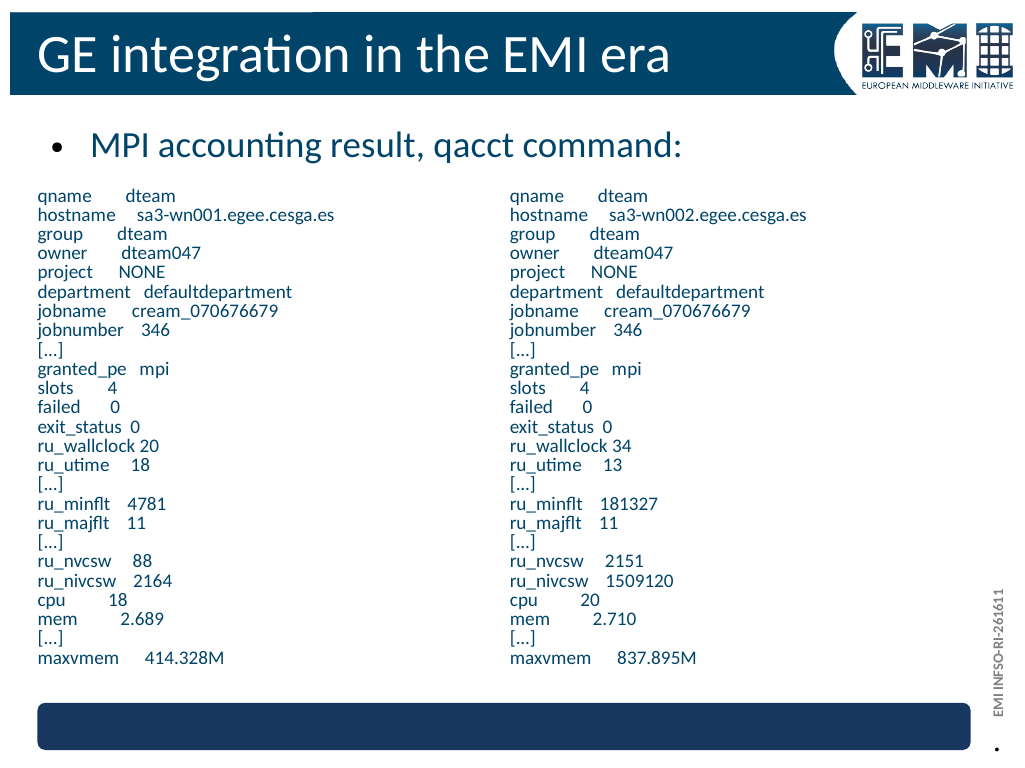

# GE integration in the EMI era
MPI accounting result, qacct command:
qname dteam
hostname sa3-wn001.egee.cesga.es
group dteam
owner dteam047
project NONE
department defaultdepartment
jobname cream_070676679
jobnumber 346
[...]
granted_pe mpi
slots 4
failed 0
exit_status 0
ru_wallclock 20
ru_utime 18
[...]
ru_minflt 4781
ru_majflt 11
[...]
ru_nvcsw 88
ru_nivcsw 2164
cpu 18
mem 2.689
[...]
maxvmem 414.328M
qname dteam
hostname sa3-wn002.egee.cesga.es
group dteam
owner dteam047
project NONE
department defaultdepartment
jobname cream_070676679
jobnumber 346
[...]
granted_pe mpi
slots 4
failed 0
exit_status 0
ru_wallclock 34
ru_utime 13
[...]
ru_minflt 181327
ru_majflt 11
[...]
ru_nvcsw 2151
ru_nivcsw 1509120
cpu 20
mem 2.710
[...]
maxvmem 837.895M